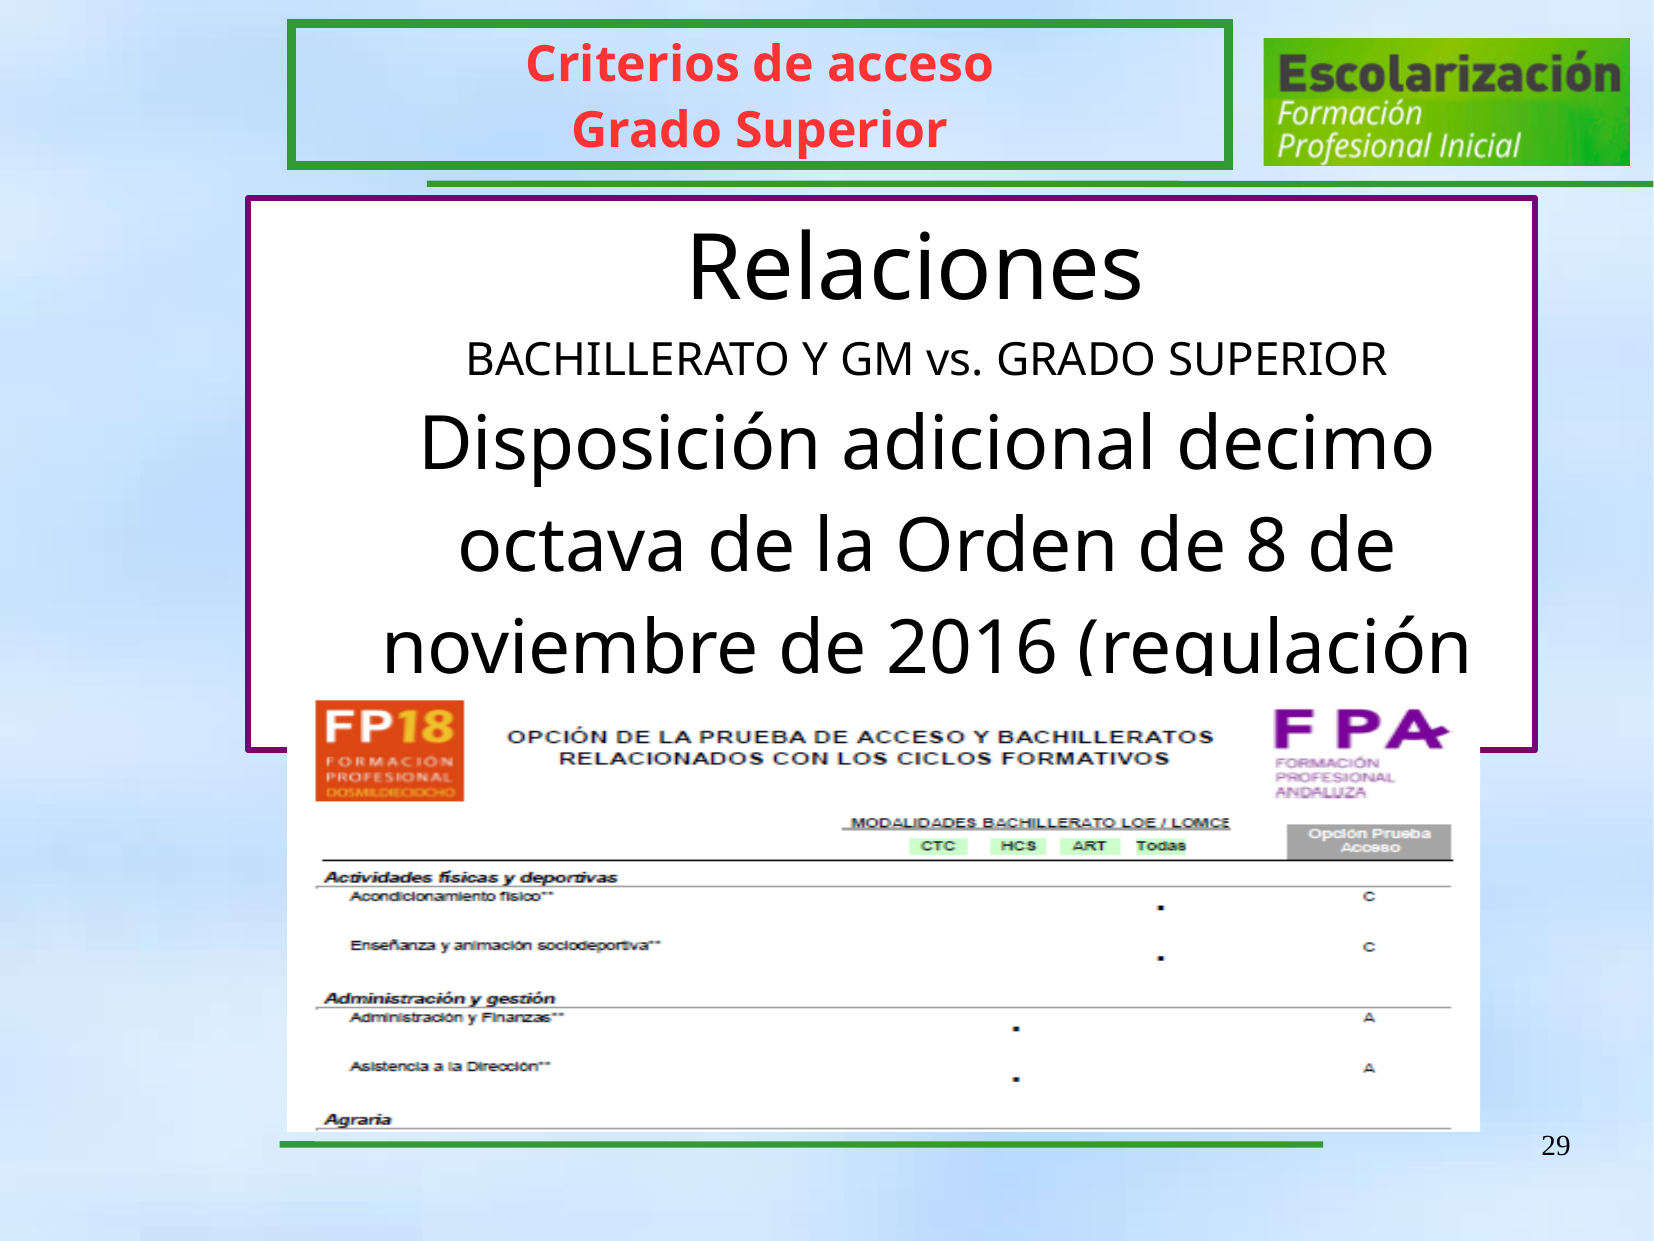

Criterios de acceso
Grado Superior
Relaciones
BACHILLERATO Y GM vs. GRADO SUPERIOR
Disposición adicional decimo octava de la Orden de 8 de noviembre de 2016 (regulación FPB)
29